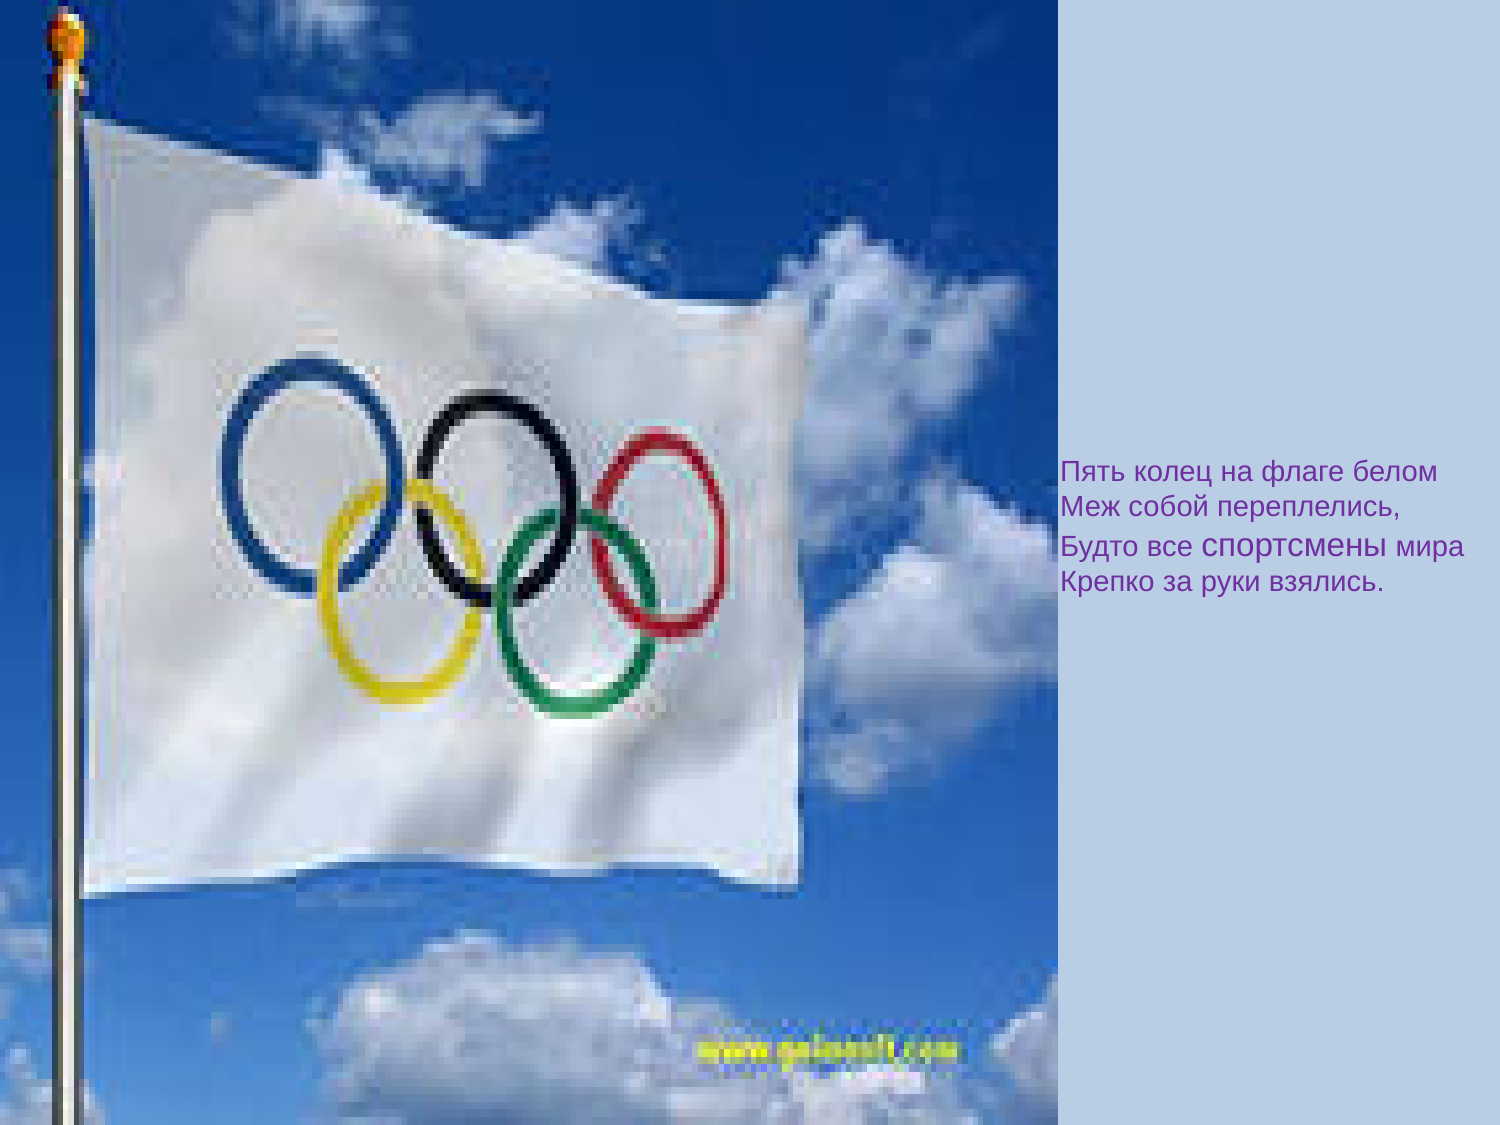

#
Пять колец на флаге белом
Меж собой переплелись,
Будто все спортсмены мира
Крепко за руки взялись.